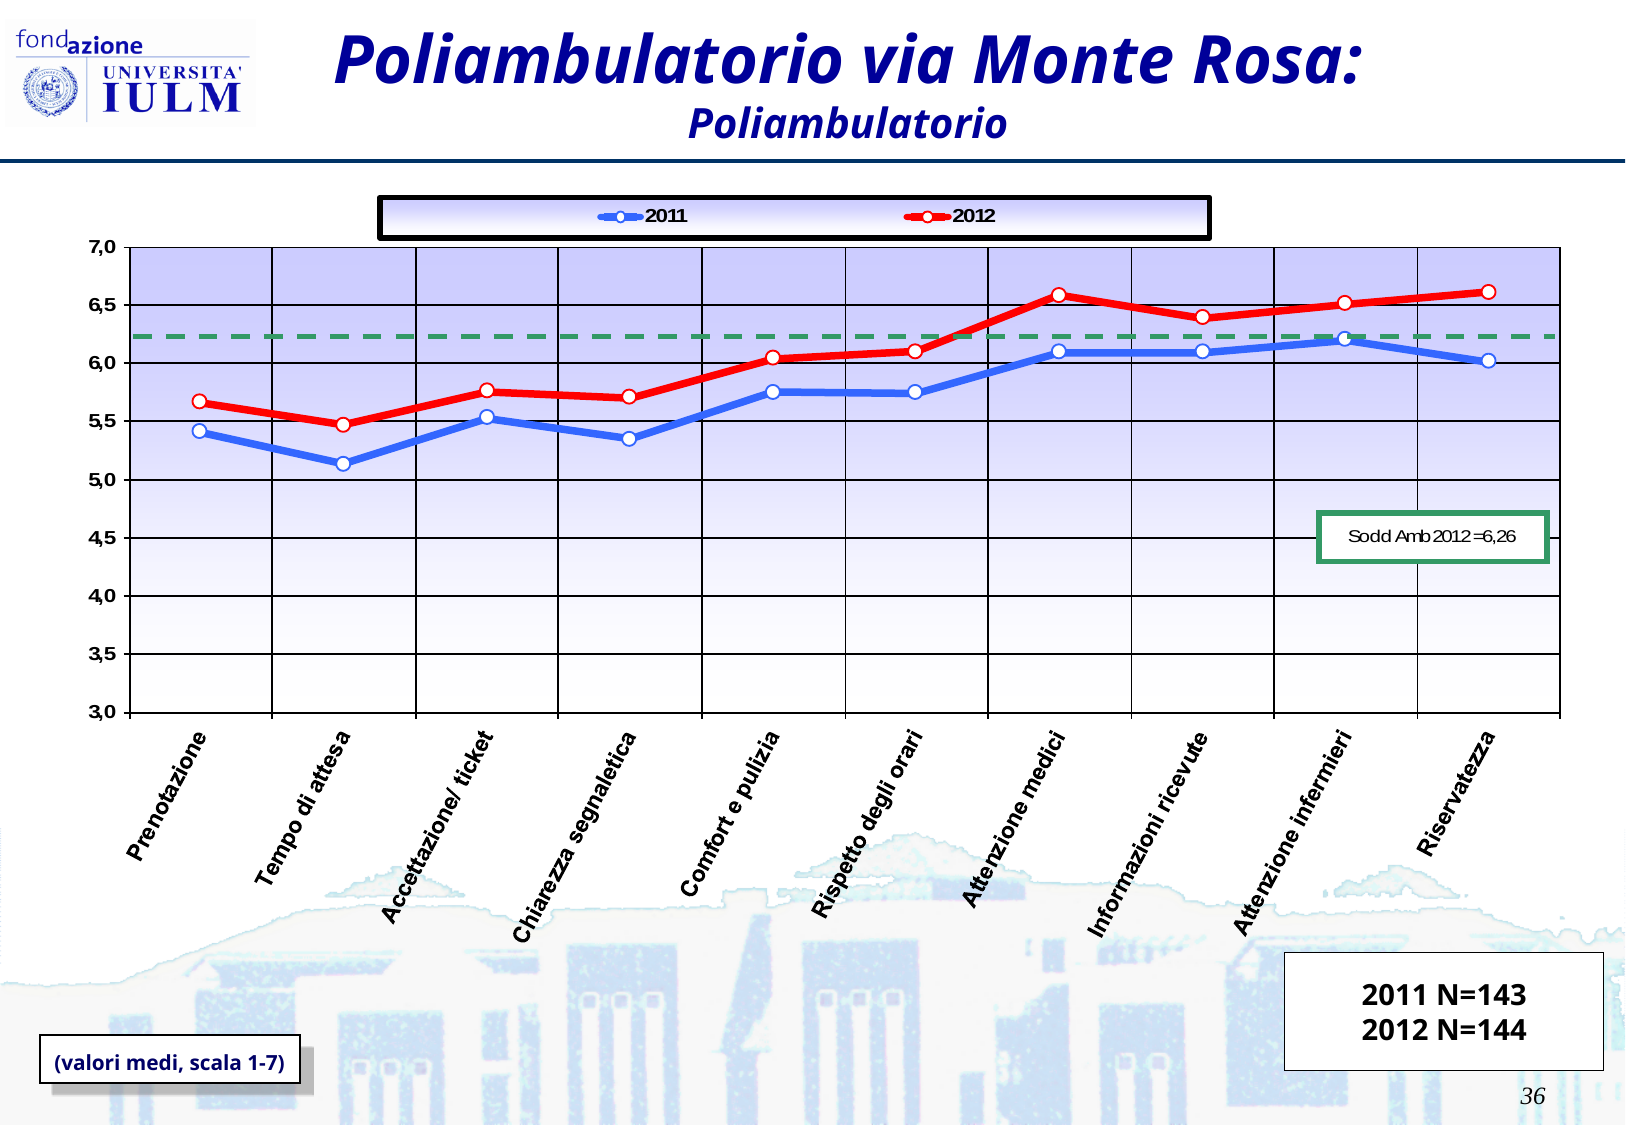

Poliambulatorio via Monte Rosa: Poliambulatorio
2011 N=143
2012 N=144
(valori medi, scala 1-7)